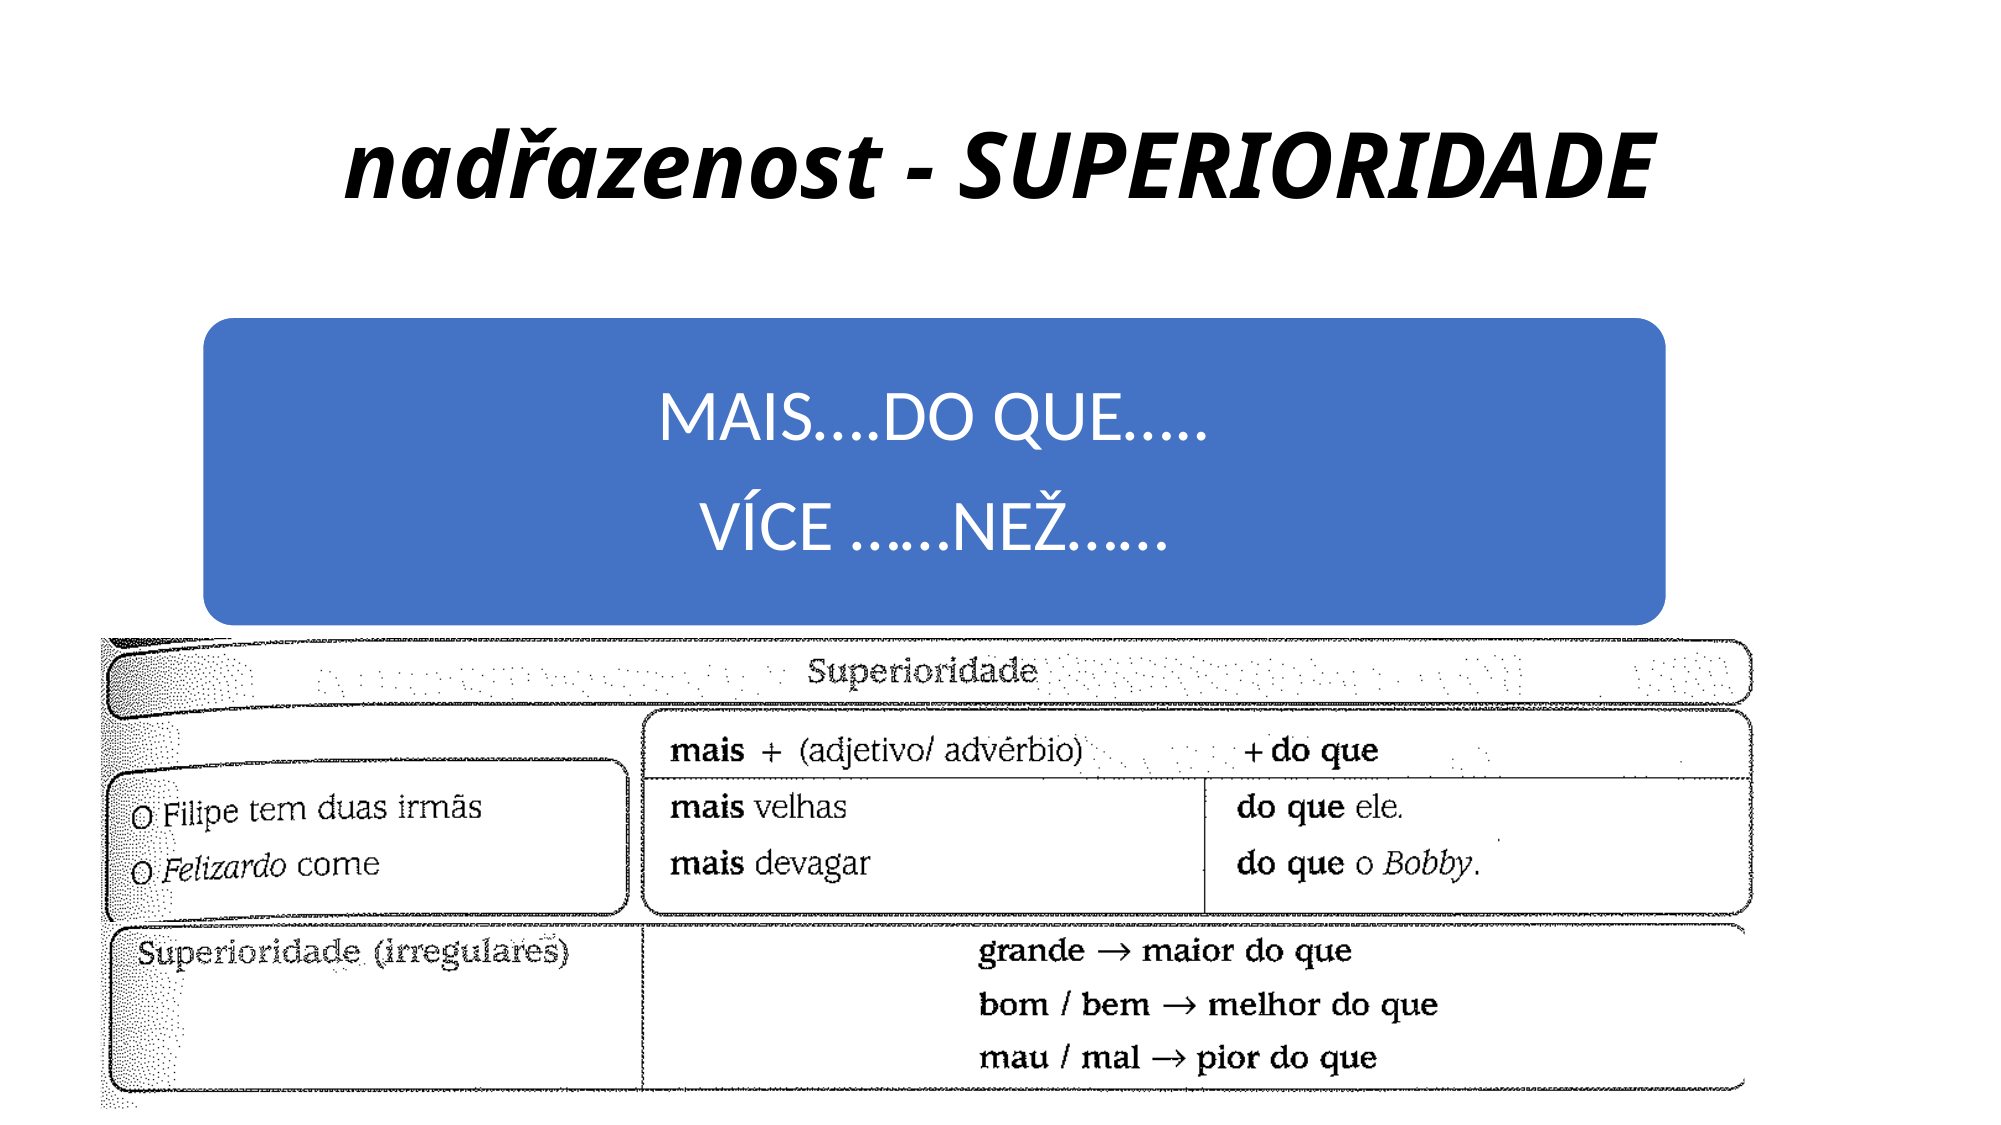

# nadřazenost - SUPERIORIDADE
MAIS….DO QUE…..
VÍCE ……NEŽ……